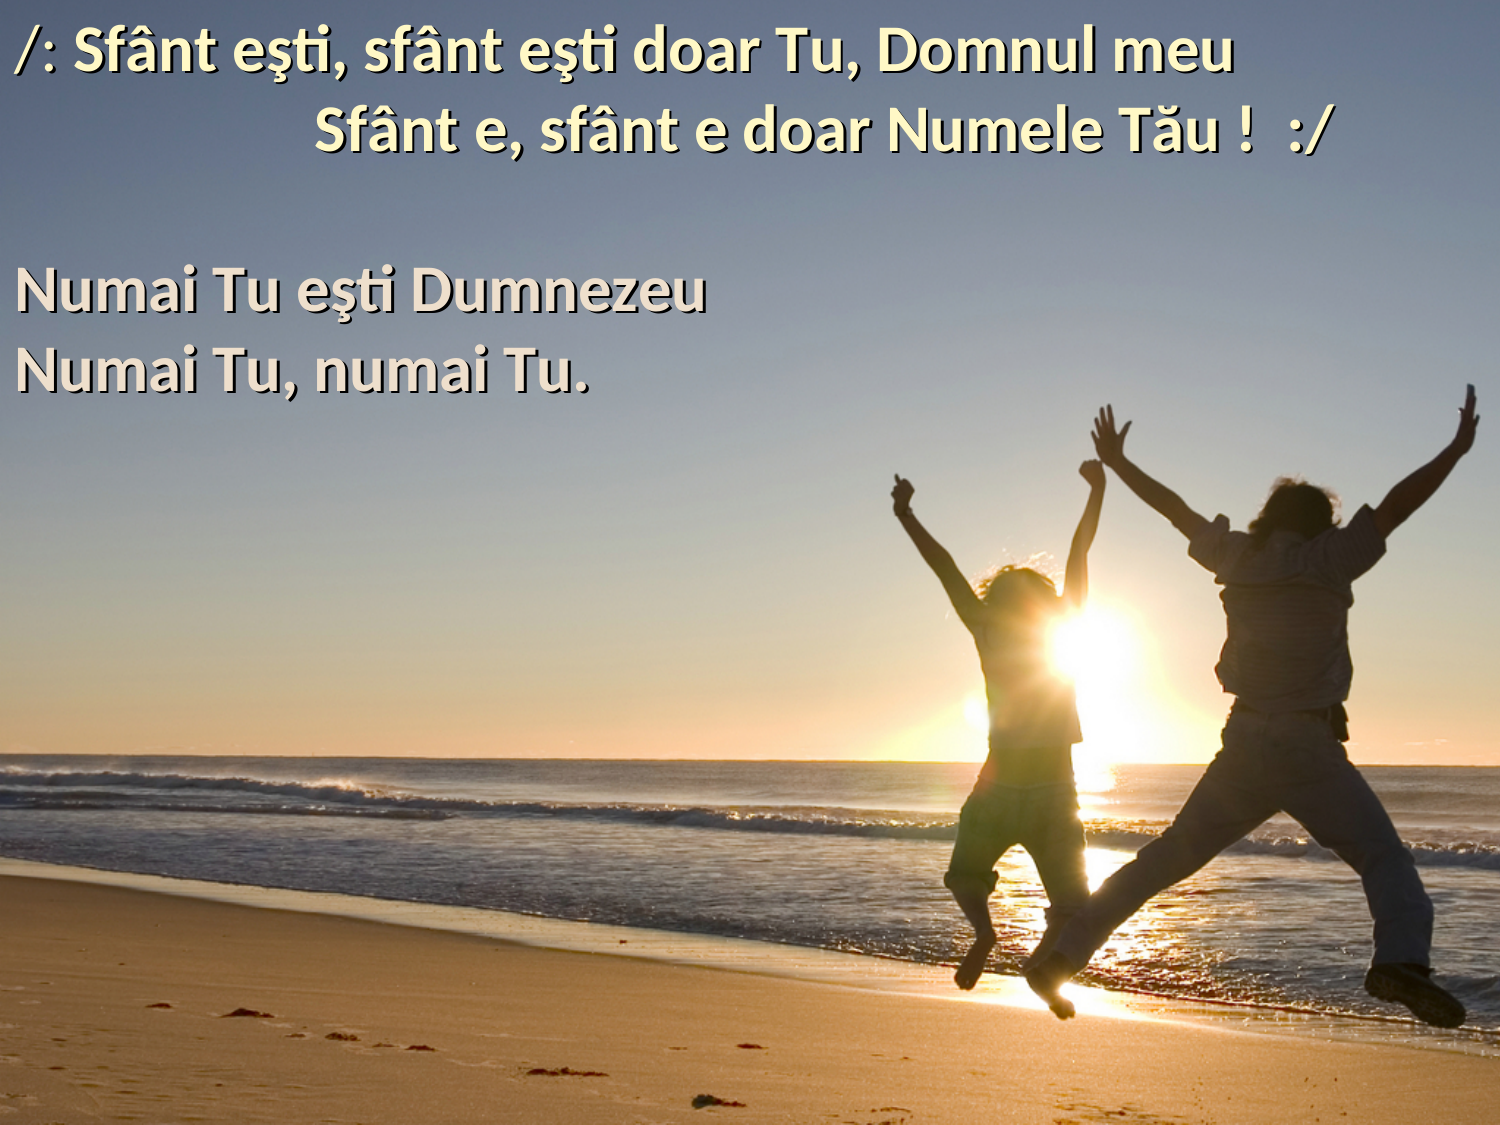

/: Sfânt eşti, sfânt eşti doar Tu, Domnul meu
 	 	Sfânt e, sfânt e doar Numele Tău ! :/
Numai Tu eşti Dumnezeu
Numai Tu, numai Tu.